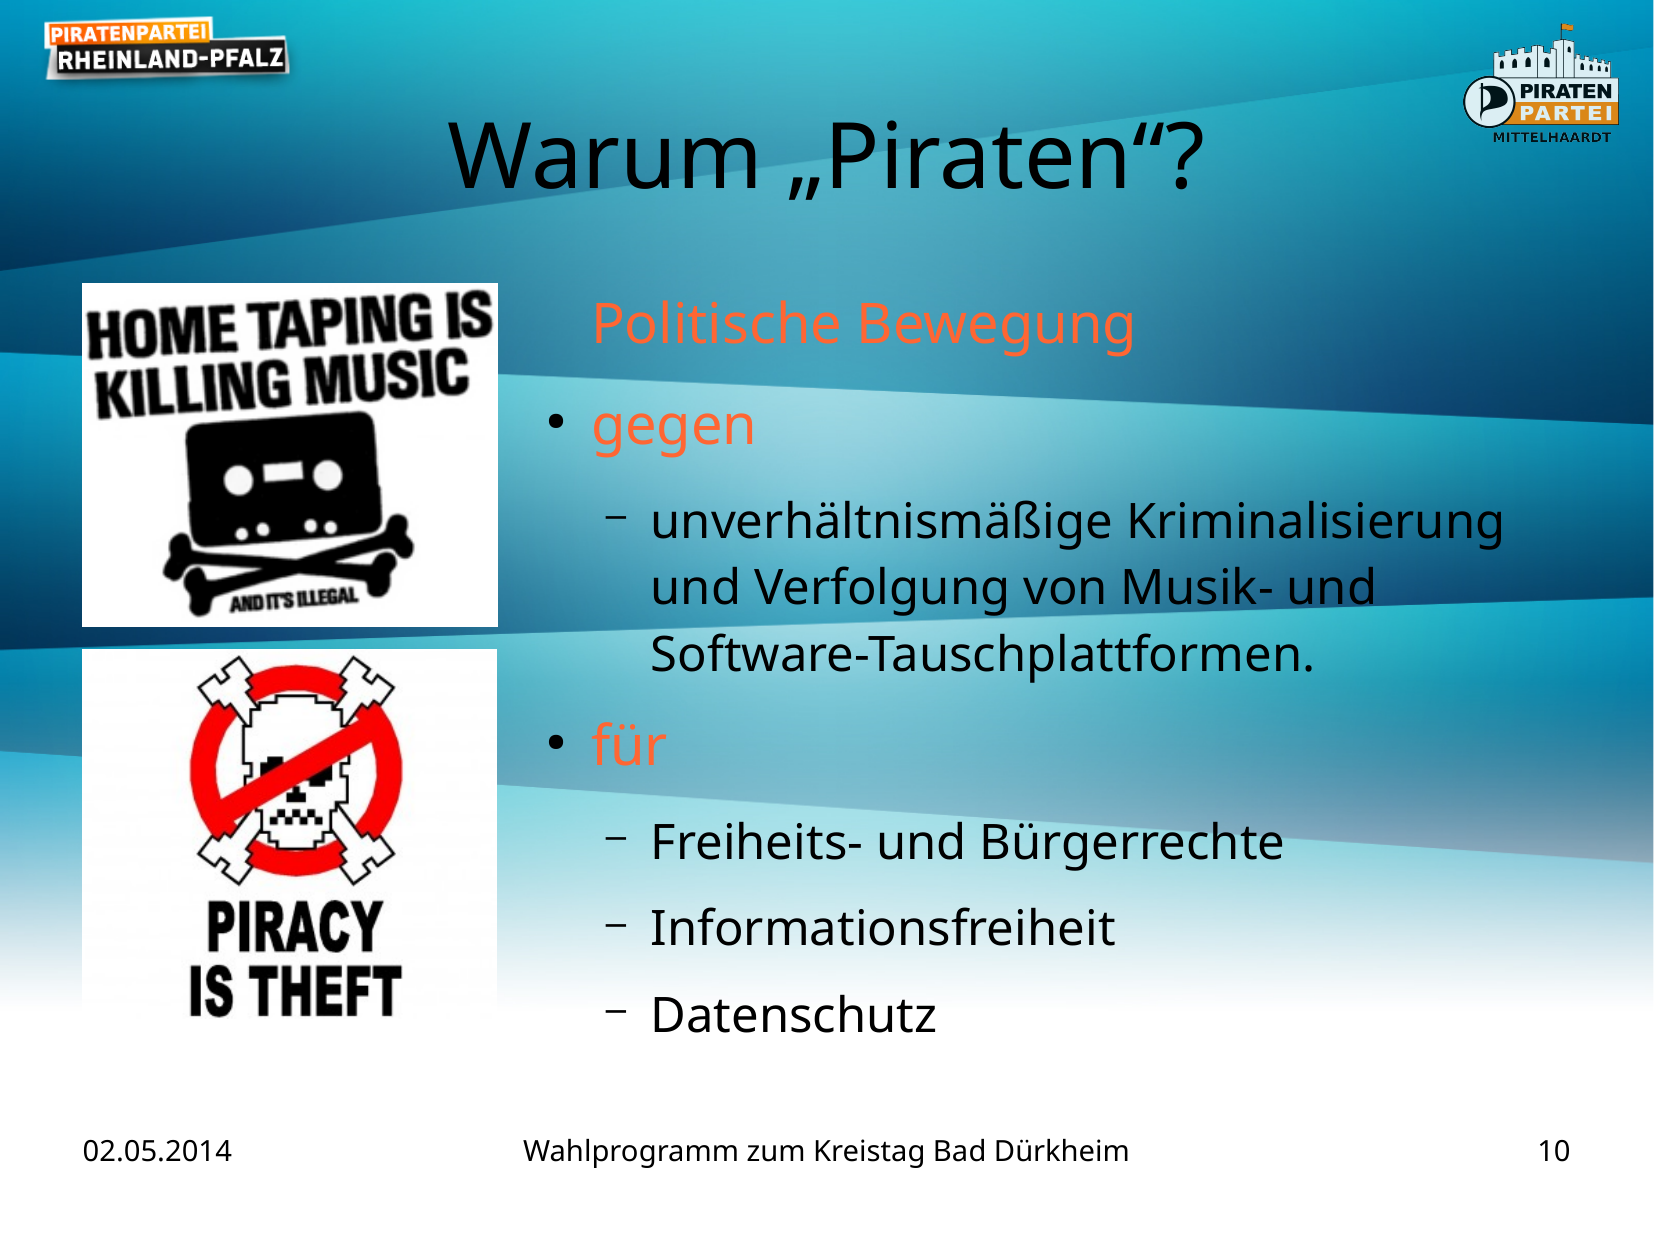

# Warum „Piraten“?
Politische Bewegung
gegen
unverhältnismäßige Kriminalisierung und Verfolgung von Musik- und Software-Tauschplattformen.
für
Freiheits- und Bürgerrechte
Informationsfreiheit
Datenschutz
02.05.2014
Wahlprogramm zum Kreistag Bad Dürkheim
10